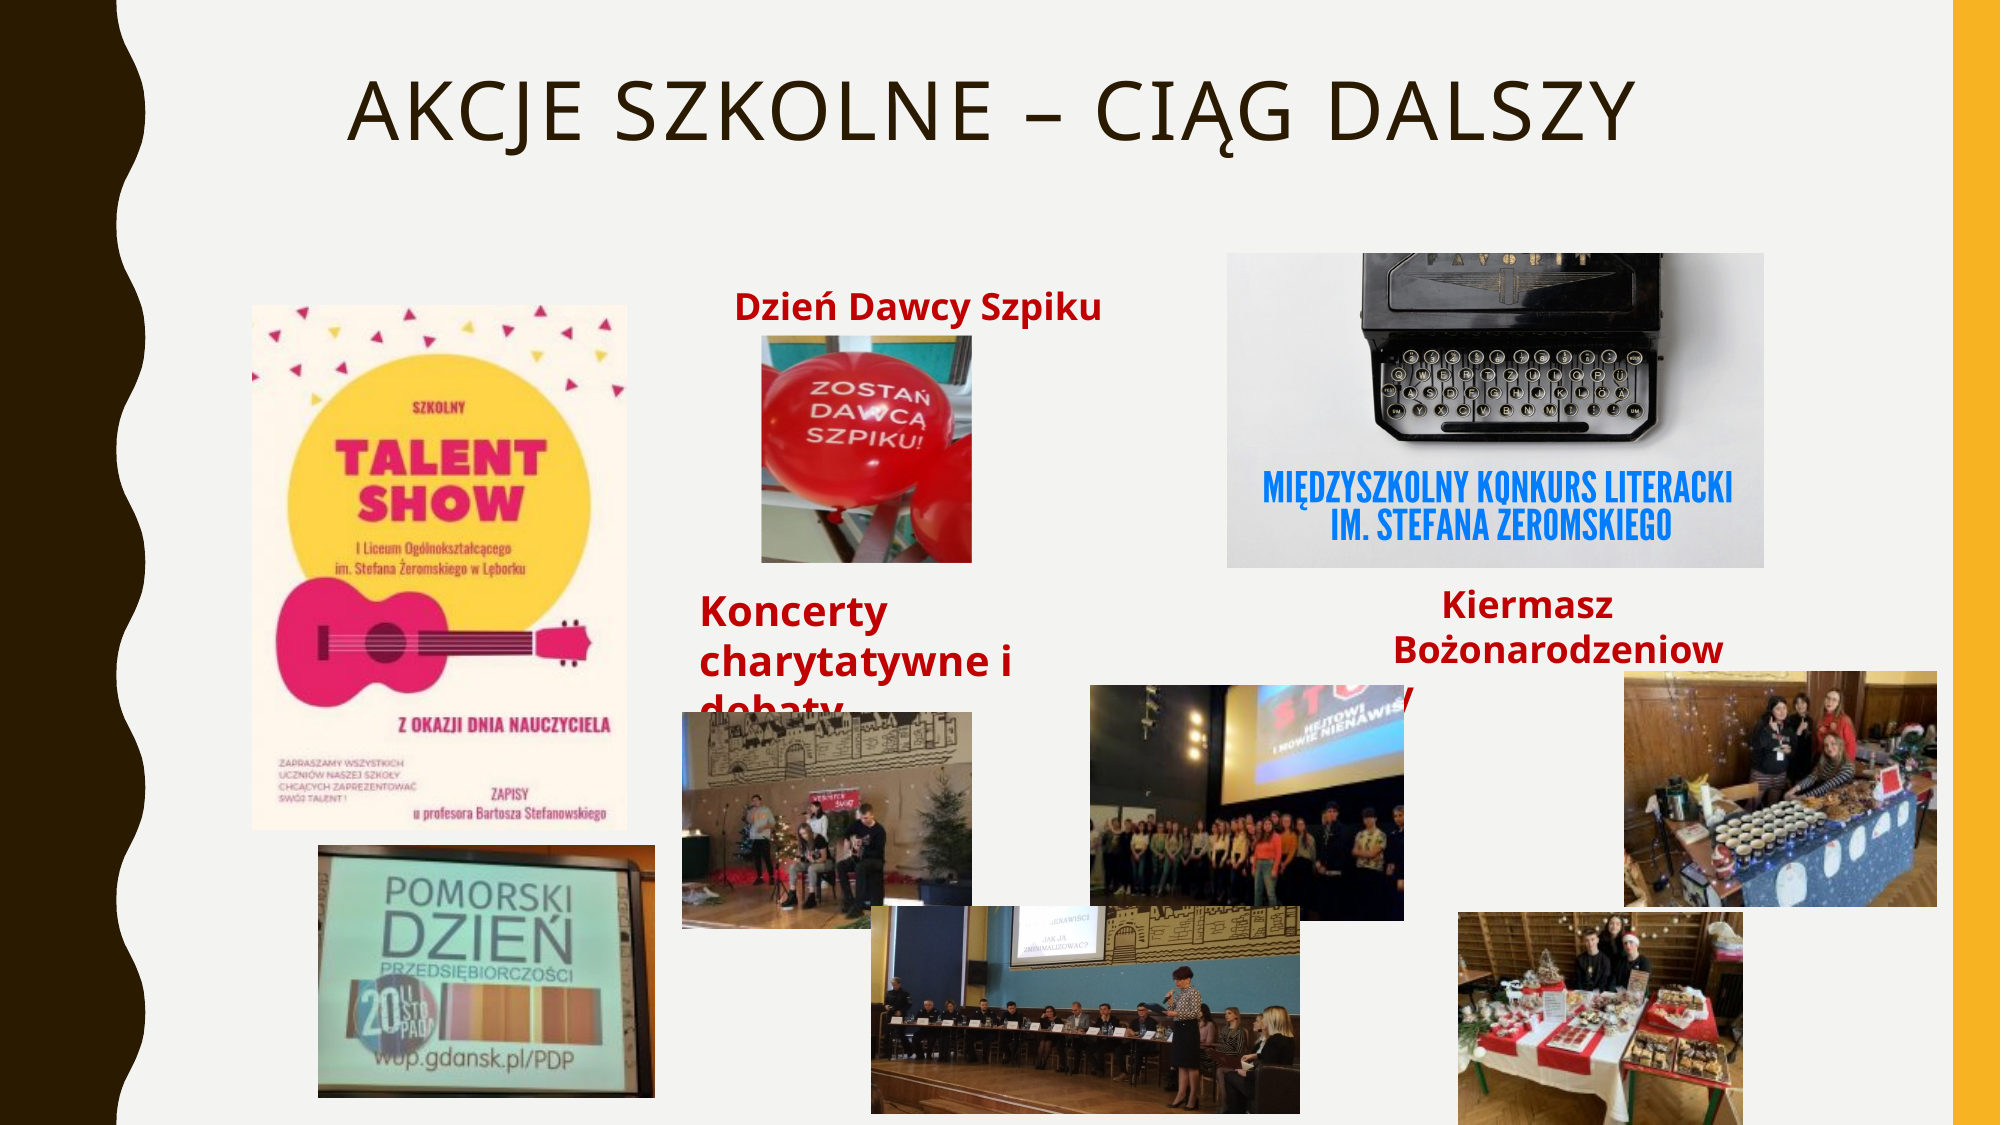

# Akcje szkolne – ciąg dalszy
Dzień Dawcy Szpiku
Koncerty charytatywne i debaty
 Kiermasz Bożonarodzeniowy